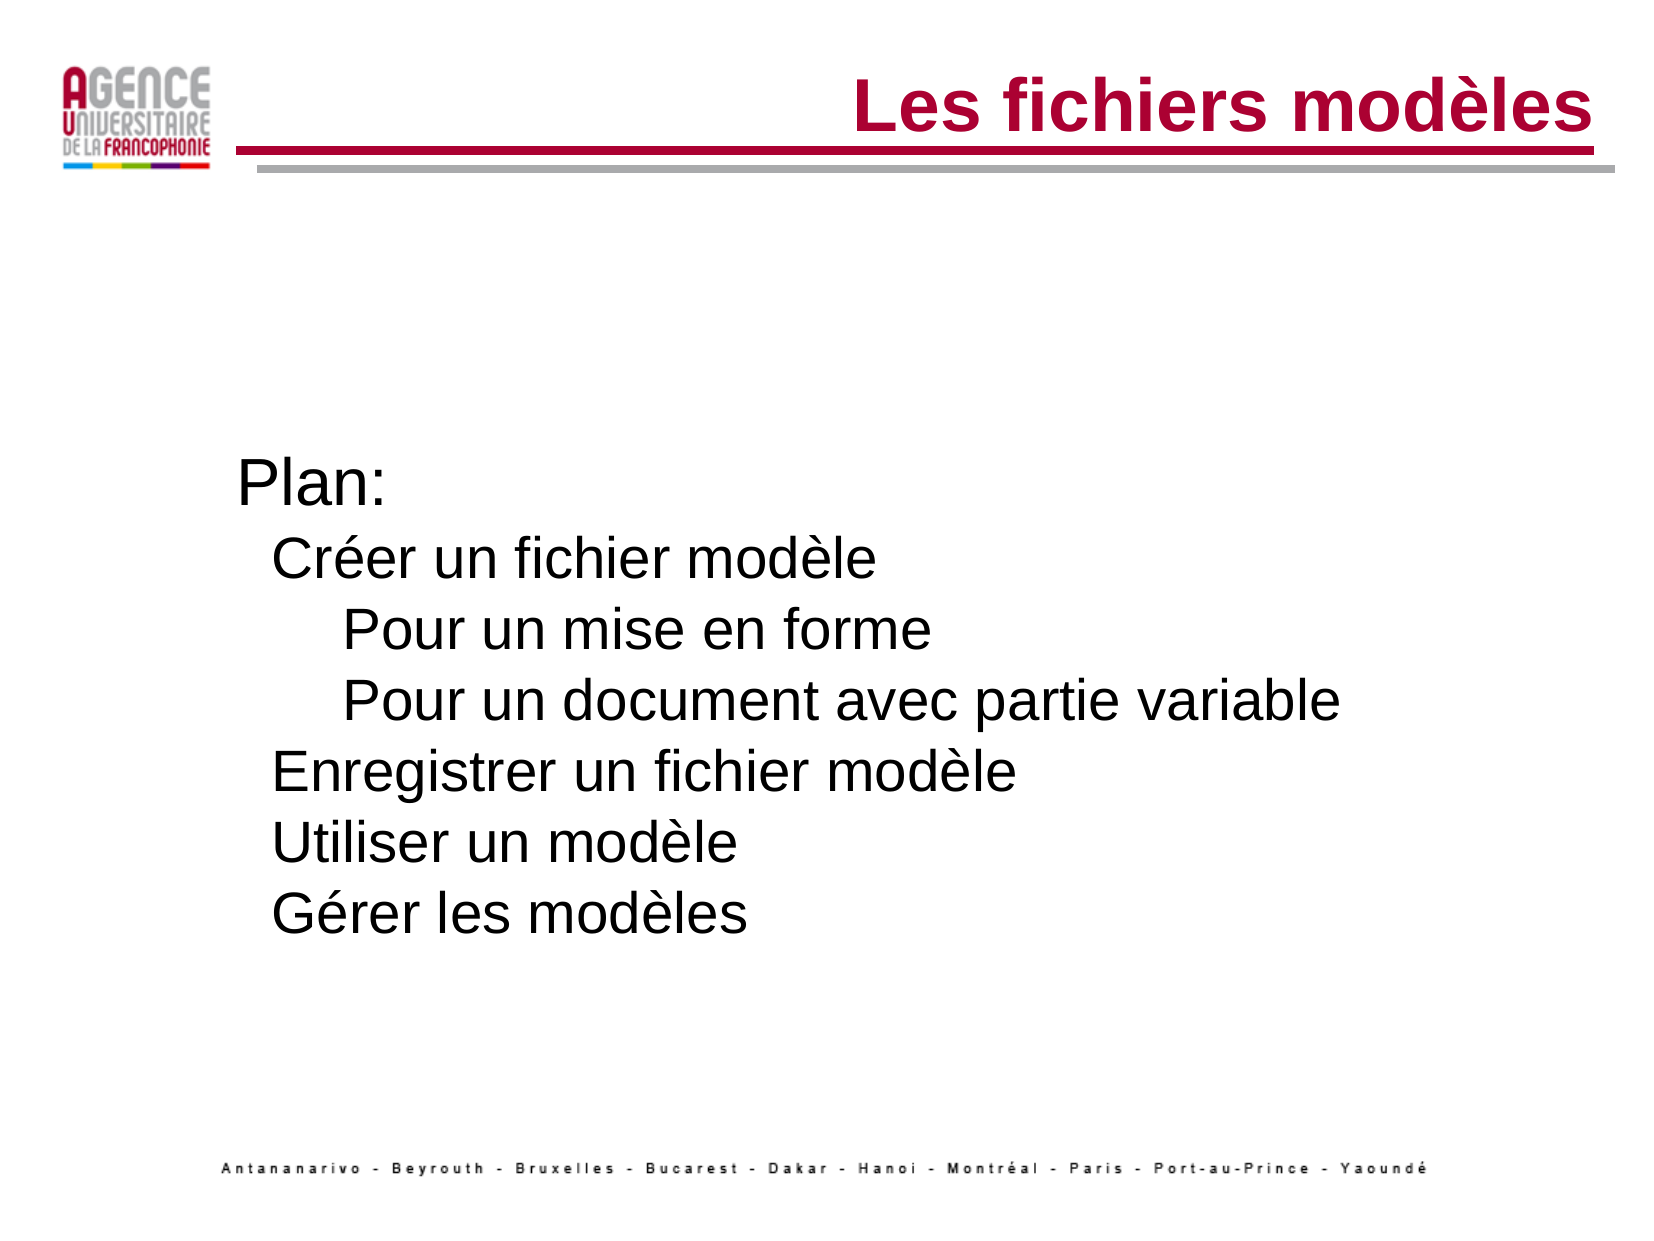

# Les fichiers modèles
Plan:
Créer un fichier modèle
Pour un mise en forme
Pour un document avec partie variable
Enregistrer un fichier modèle
Utiliser un modèle
Gérer les modèles